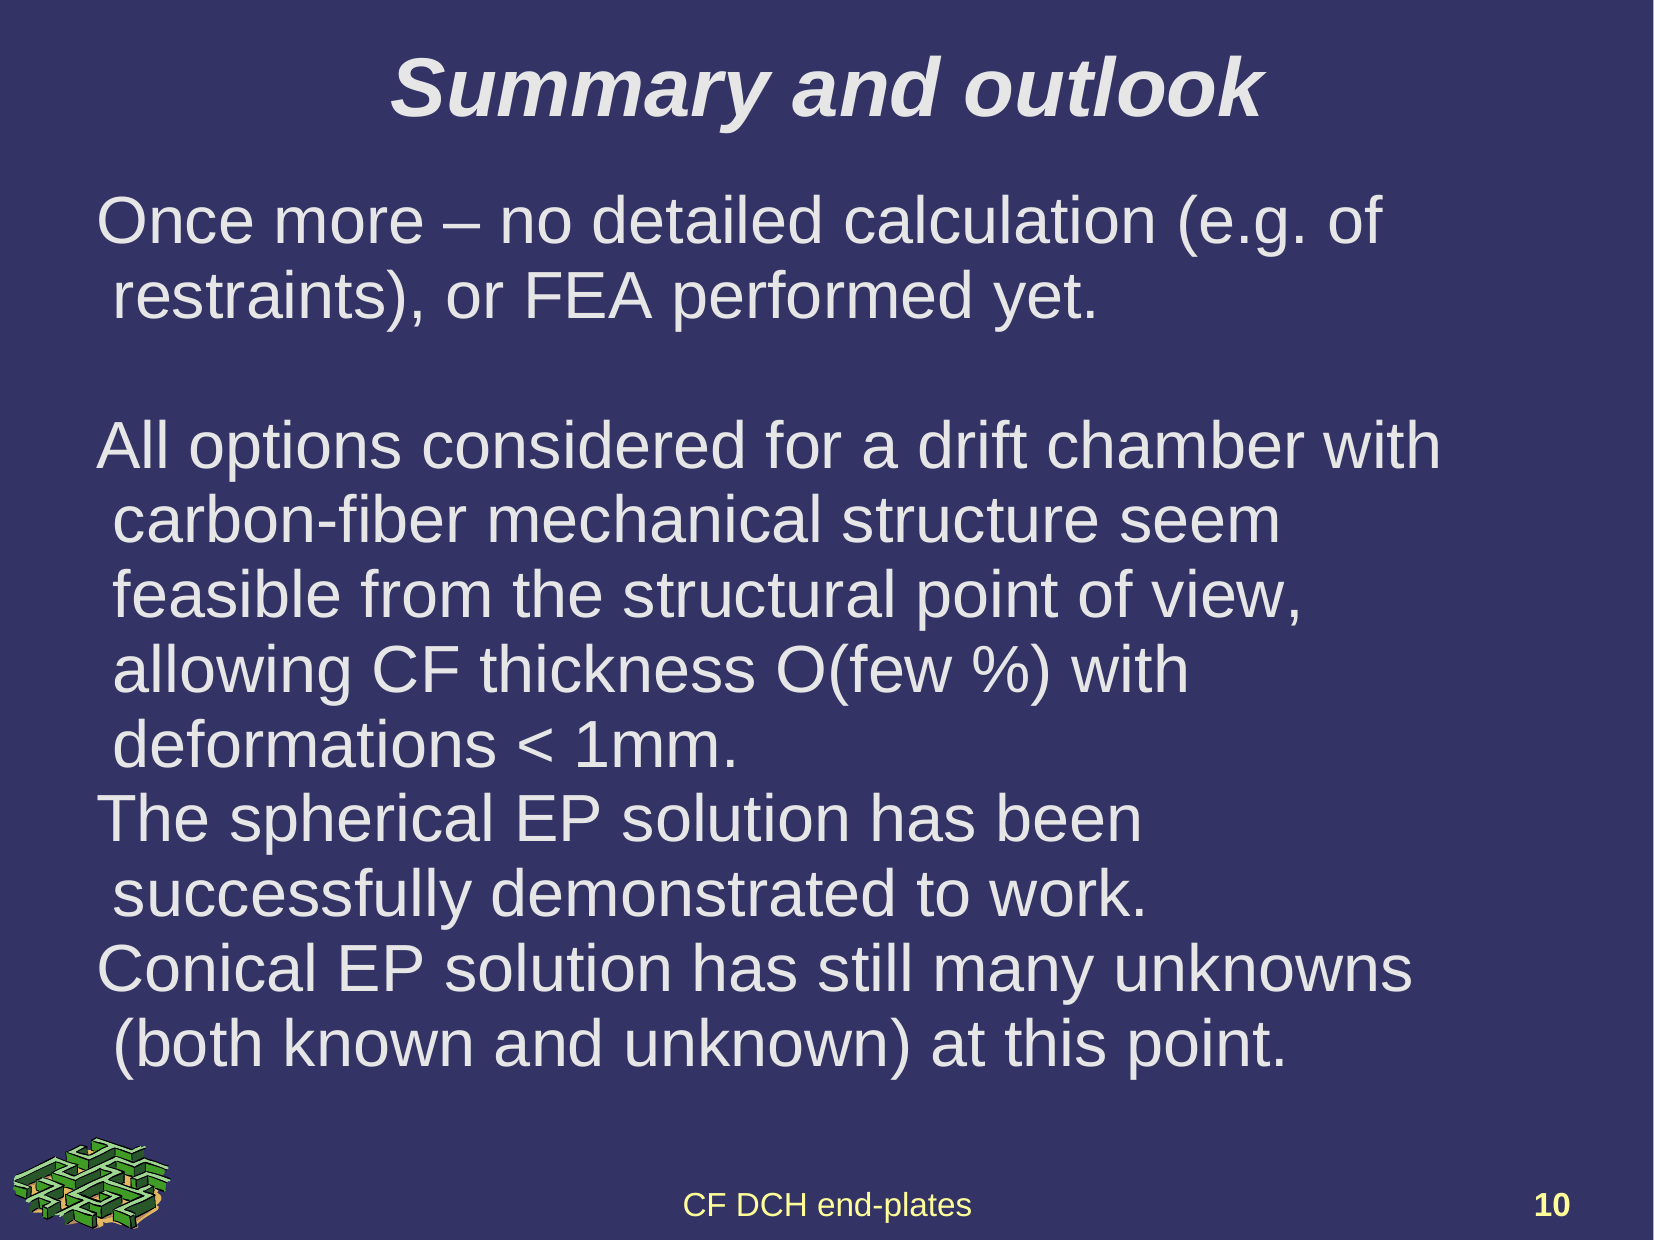

# Summary and outlook
 Once more – no detailed calculation (e.g. of restraints), or FEA performed yet.
 All options considered for a drift chamber with carbon-fiber mechanical structure seem feasible from the structural point of view, allowing CF thickness O(few %) with deformations < 1mm.
 The spherical EP solution has been successfully demonstrated to work.
 Conical EP solution has still many unknowns (both known and unknown) at this point.
CF DCH end-plates
10